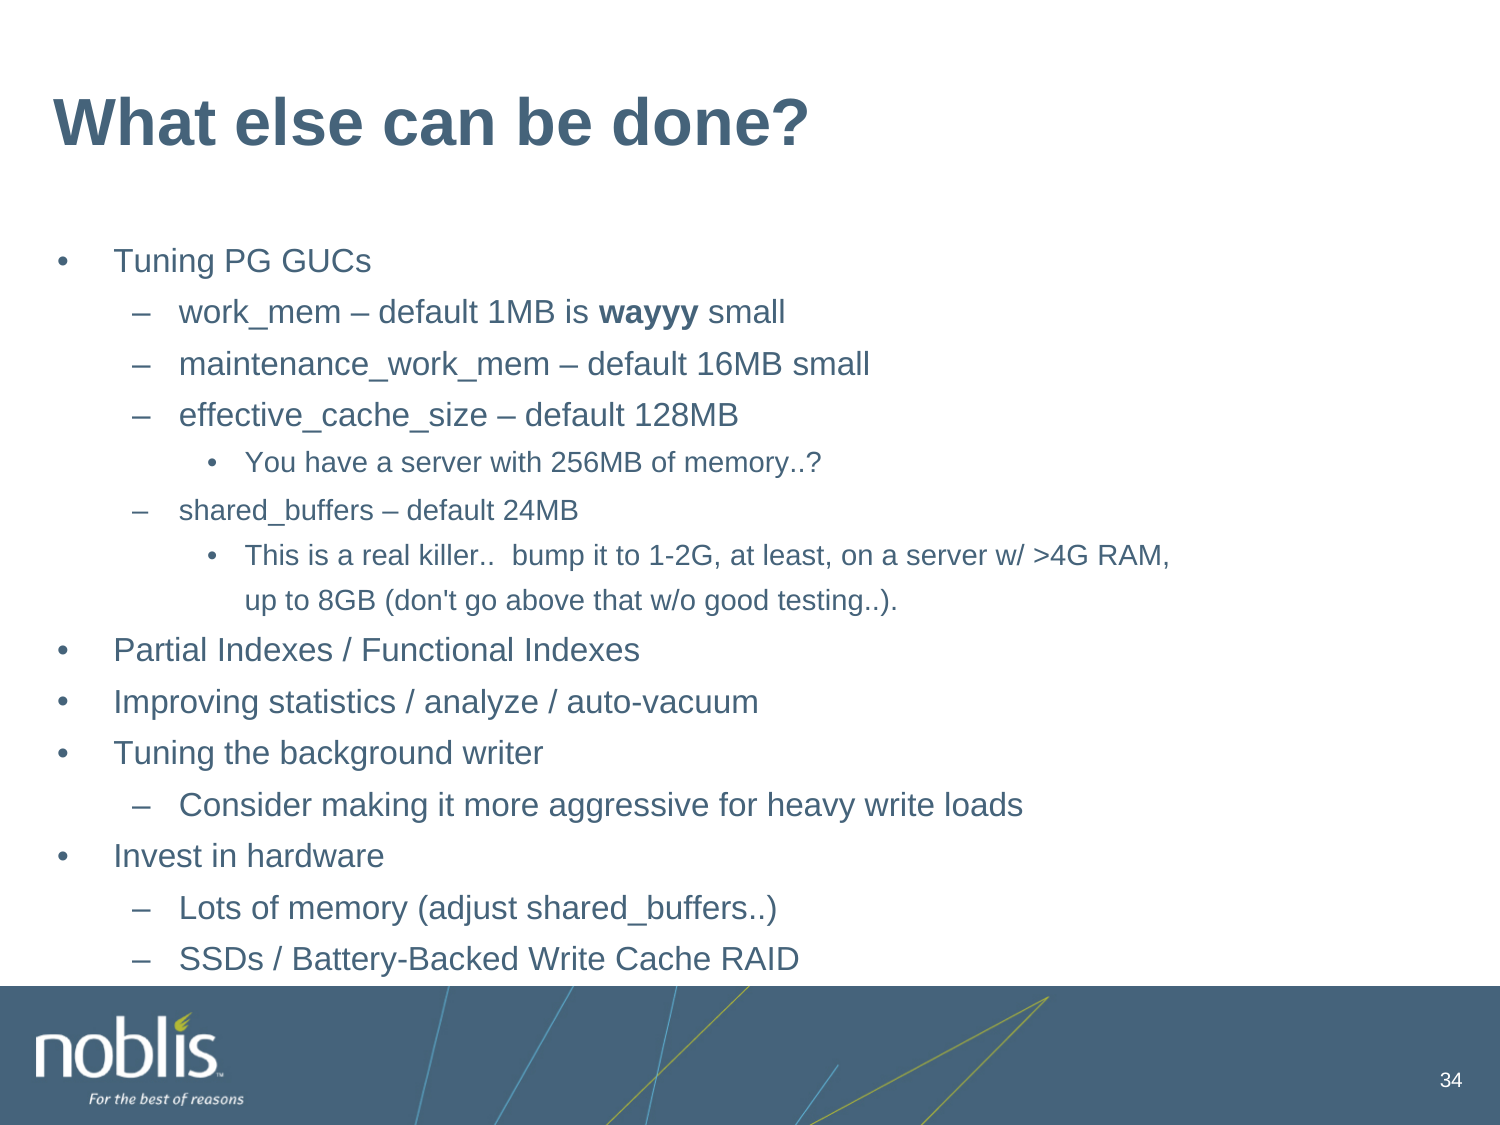

# What else can be done?
Tuning PG GUCs
work_mem – default 1MB is wayyy small
maintenance_work_mem – default 16MB small
effective_cache_size – default 128MB
You have a server with 256MB of memory..?
shared_buffers – default 24MB
This is a real killer.. bump it to 1-2G, at least, on a server w/ >4G RAM,
up to 8GB (don't go above that w/o good testing..).
Partial Indexes / Functional Indexes
Improving statistics / analyze / auto-vacuum
Tuning the background writer
Consider making it more aggressive for heavy write loads
Invest in hardware
Lots of memory (adjust shared_buffers..)
SSDs / Battery-Backed Write Cache RAID